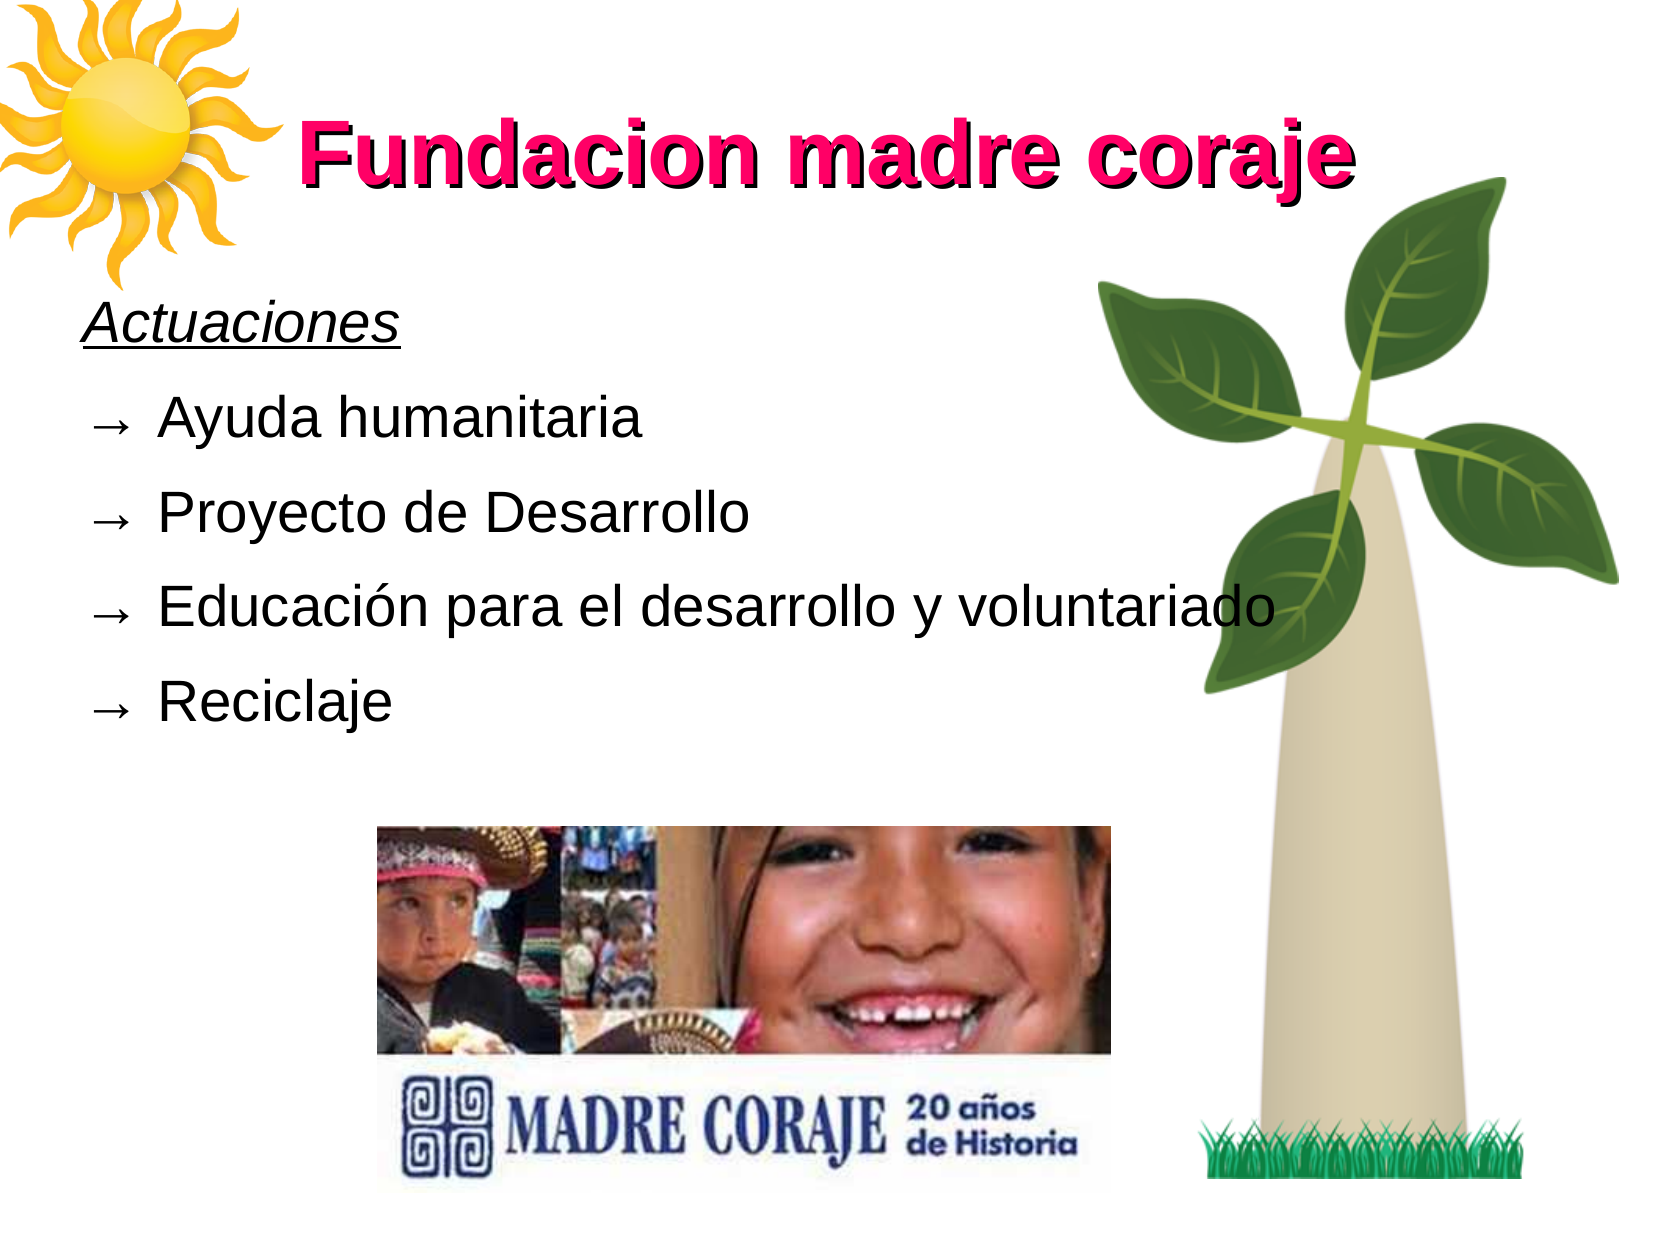

# Fundacion madre coraje
Actuaciones
→ Ayuda humanitaria
→ Proyecto de Desarrollo
→ Educación para el desarrollo y voluntariado
→ Reciclaje